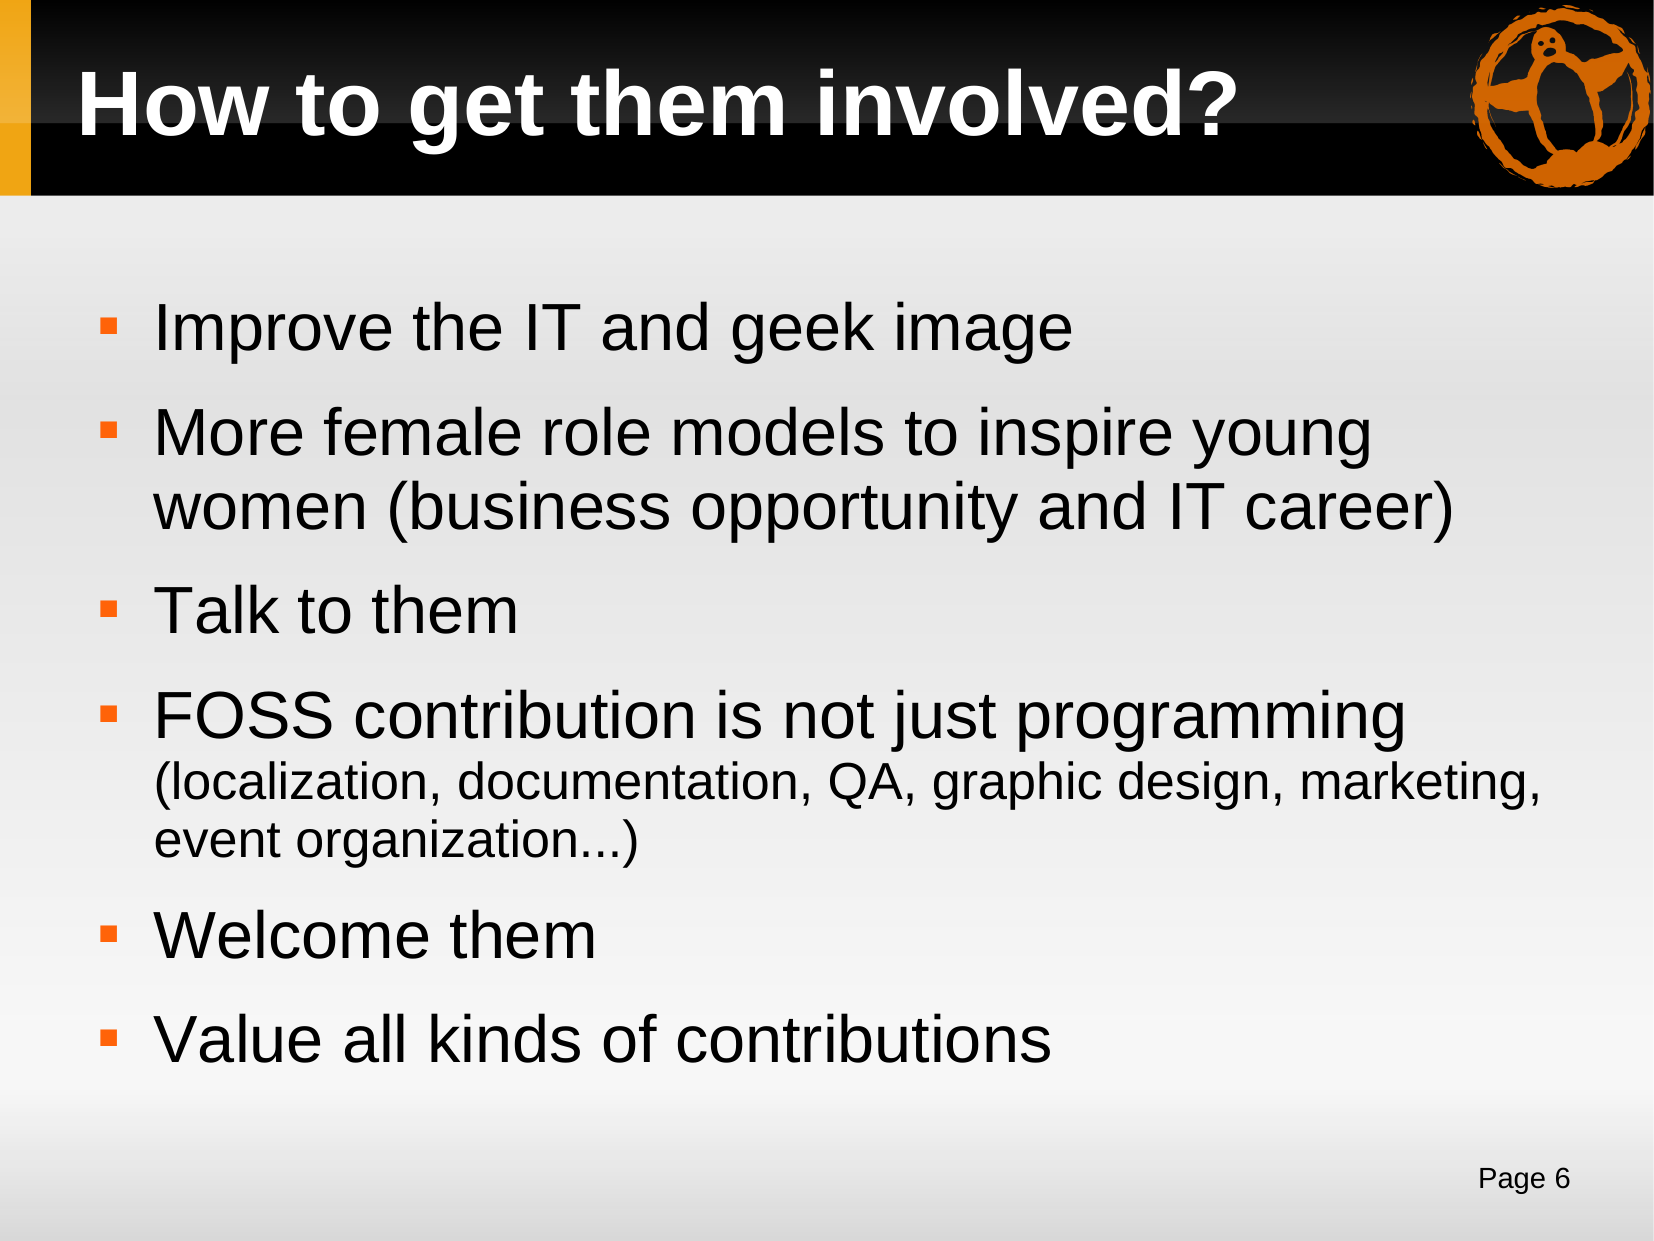

# How to get them involved?
Improve the IT and geek image
More female role models to inspire young women (business opportunity and IT career)
Talk to them
FOSS contribution is not just programming (localization, documentation, QA, graphic design, marketing, event organization...)
Welcome them
Value all kinds of contributions
6